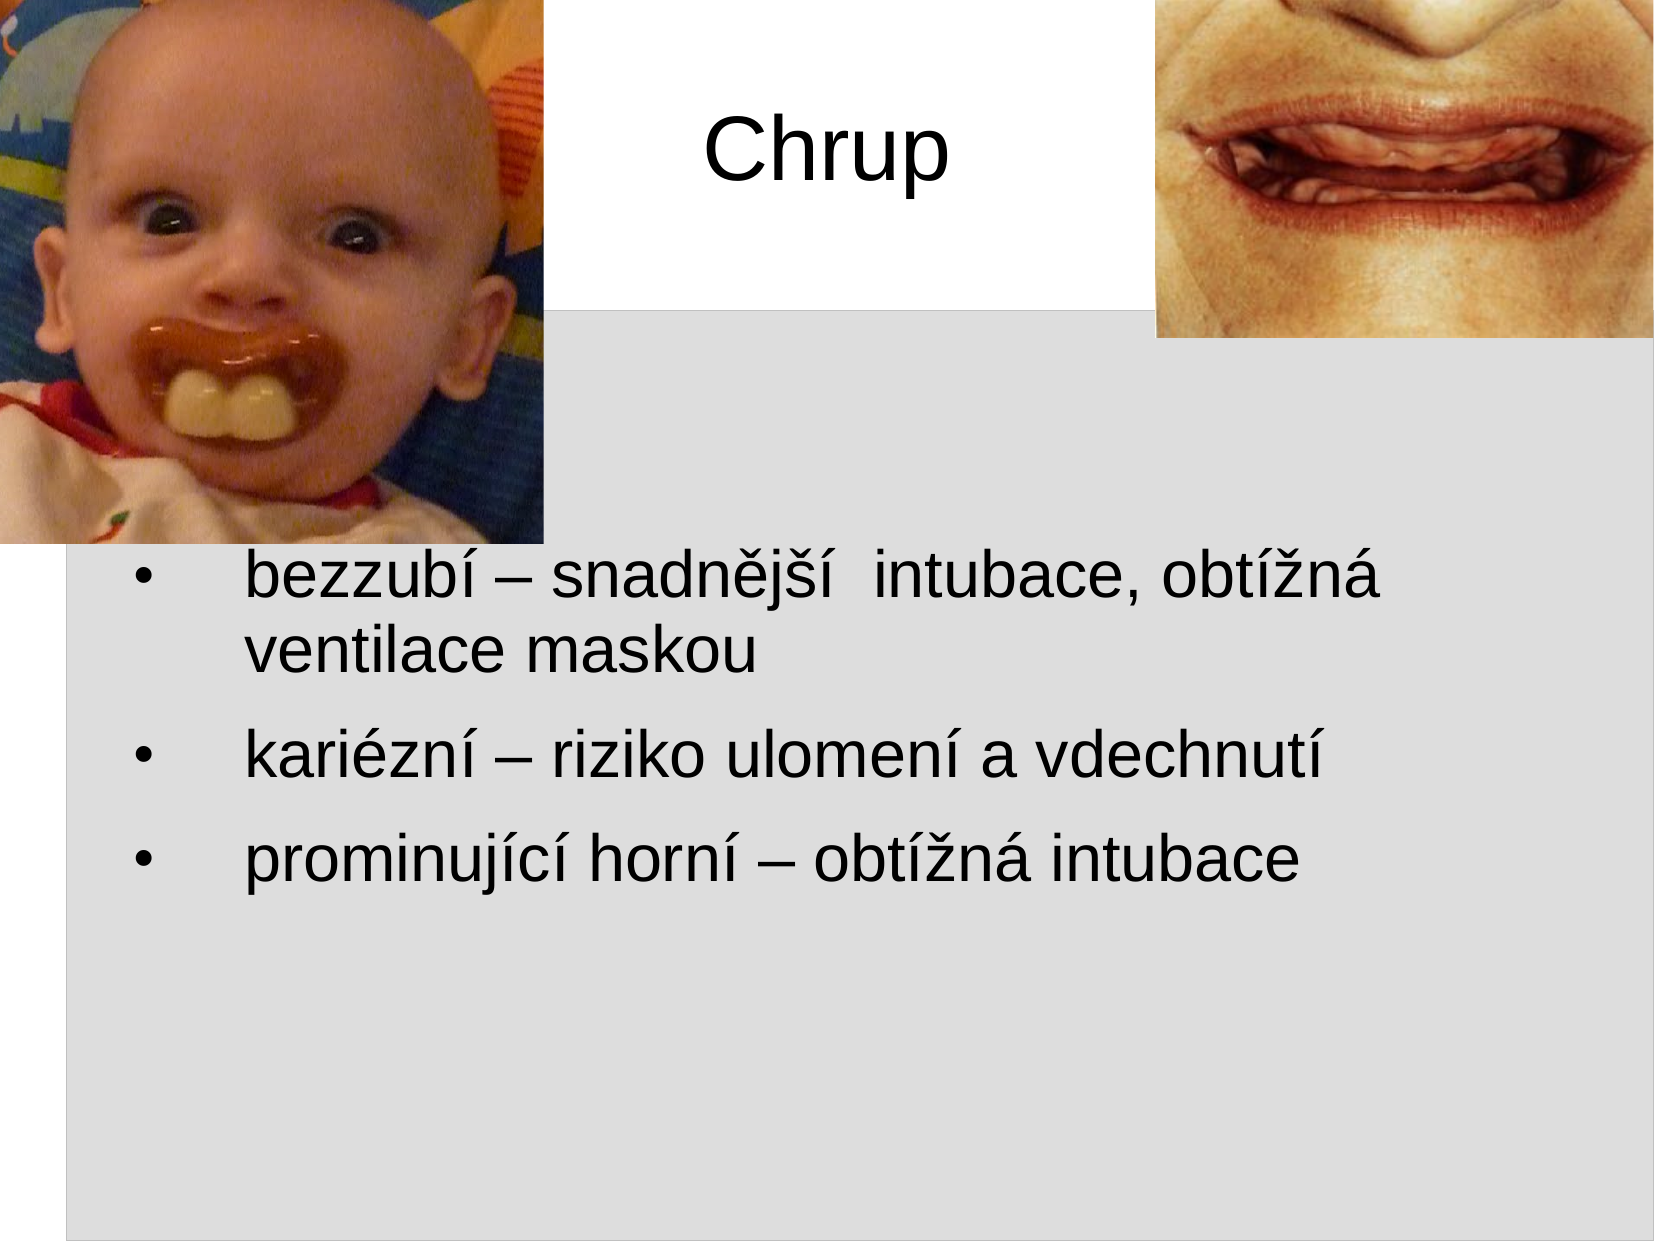

# Chrup
bezzubí – snadnější intubace, obtížná ventilace maskou
kariézní – riziko ulomení a vdechnutí
prominující horní – obtížná intubace